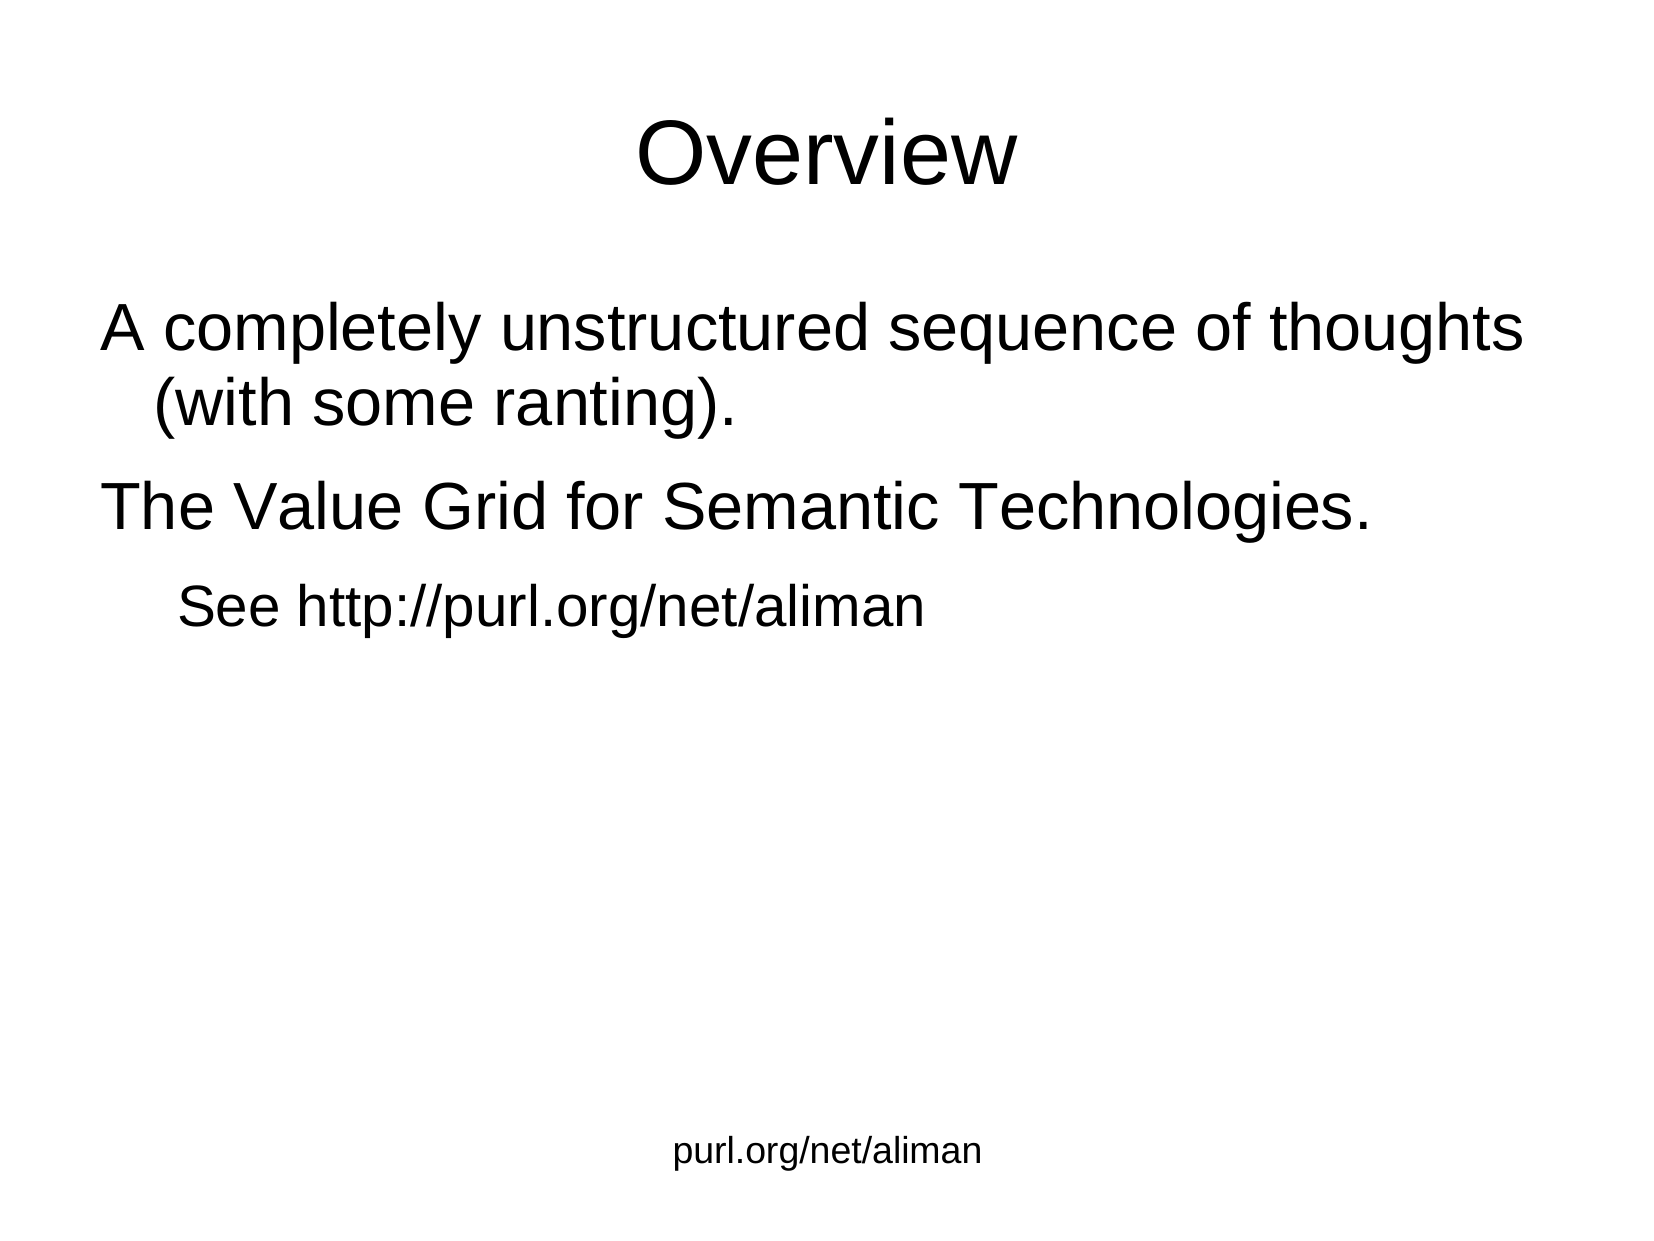

# Overview
A completely unstructured sequence of thoughts (with some ranting).
The Value Grid for Semantic Technologies.
See http://purl.org/net/aliman